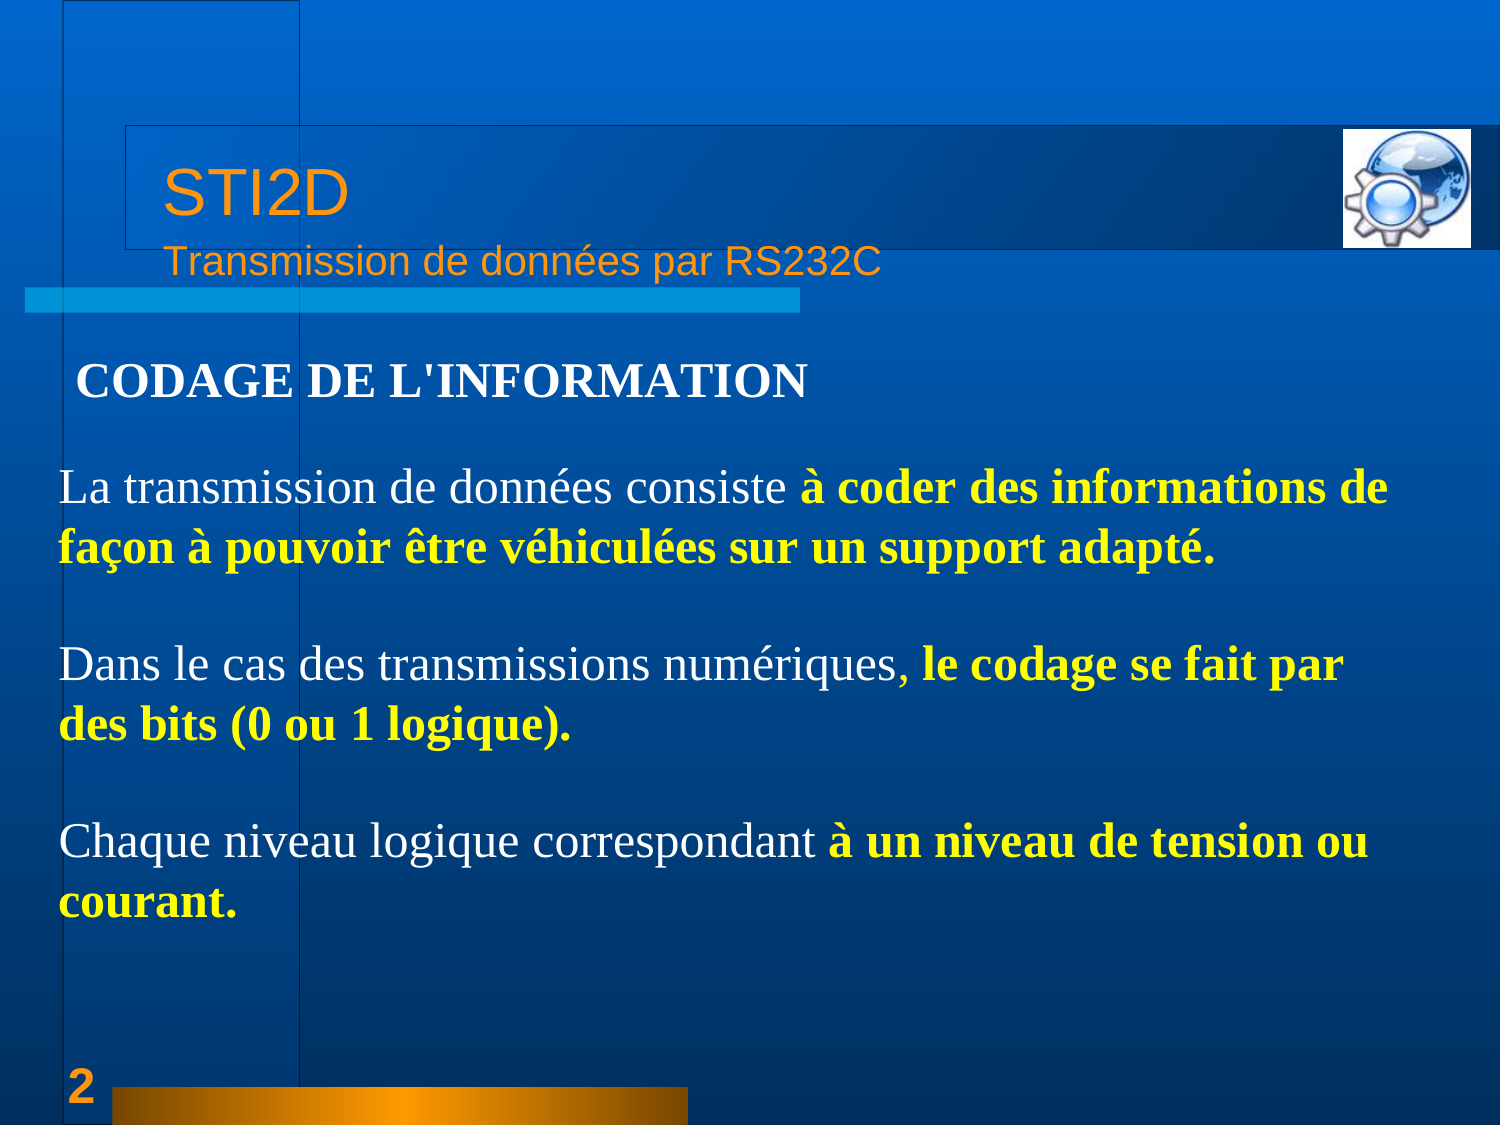

CODAGE DE L'INFORMATION
La transmission de données consiste à coder des informations de façon à pouvoir être véhiculées sur un support adapté.
Dans le cas des transmissions numériques, le codage se fait par des bits (0 ou 1 logique).
Chaque niveau logique correspondant à un niveau de tension ou courant.